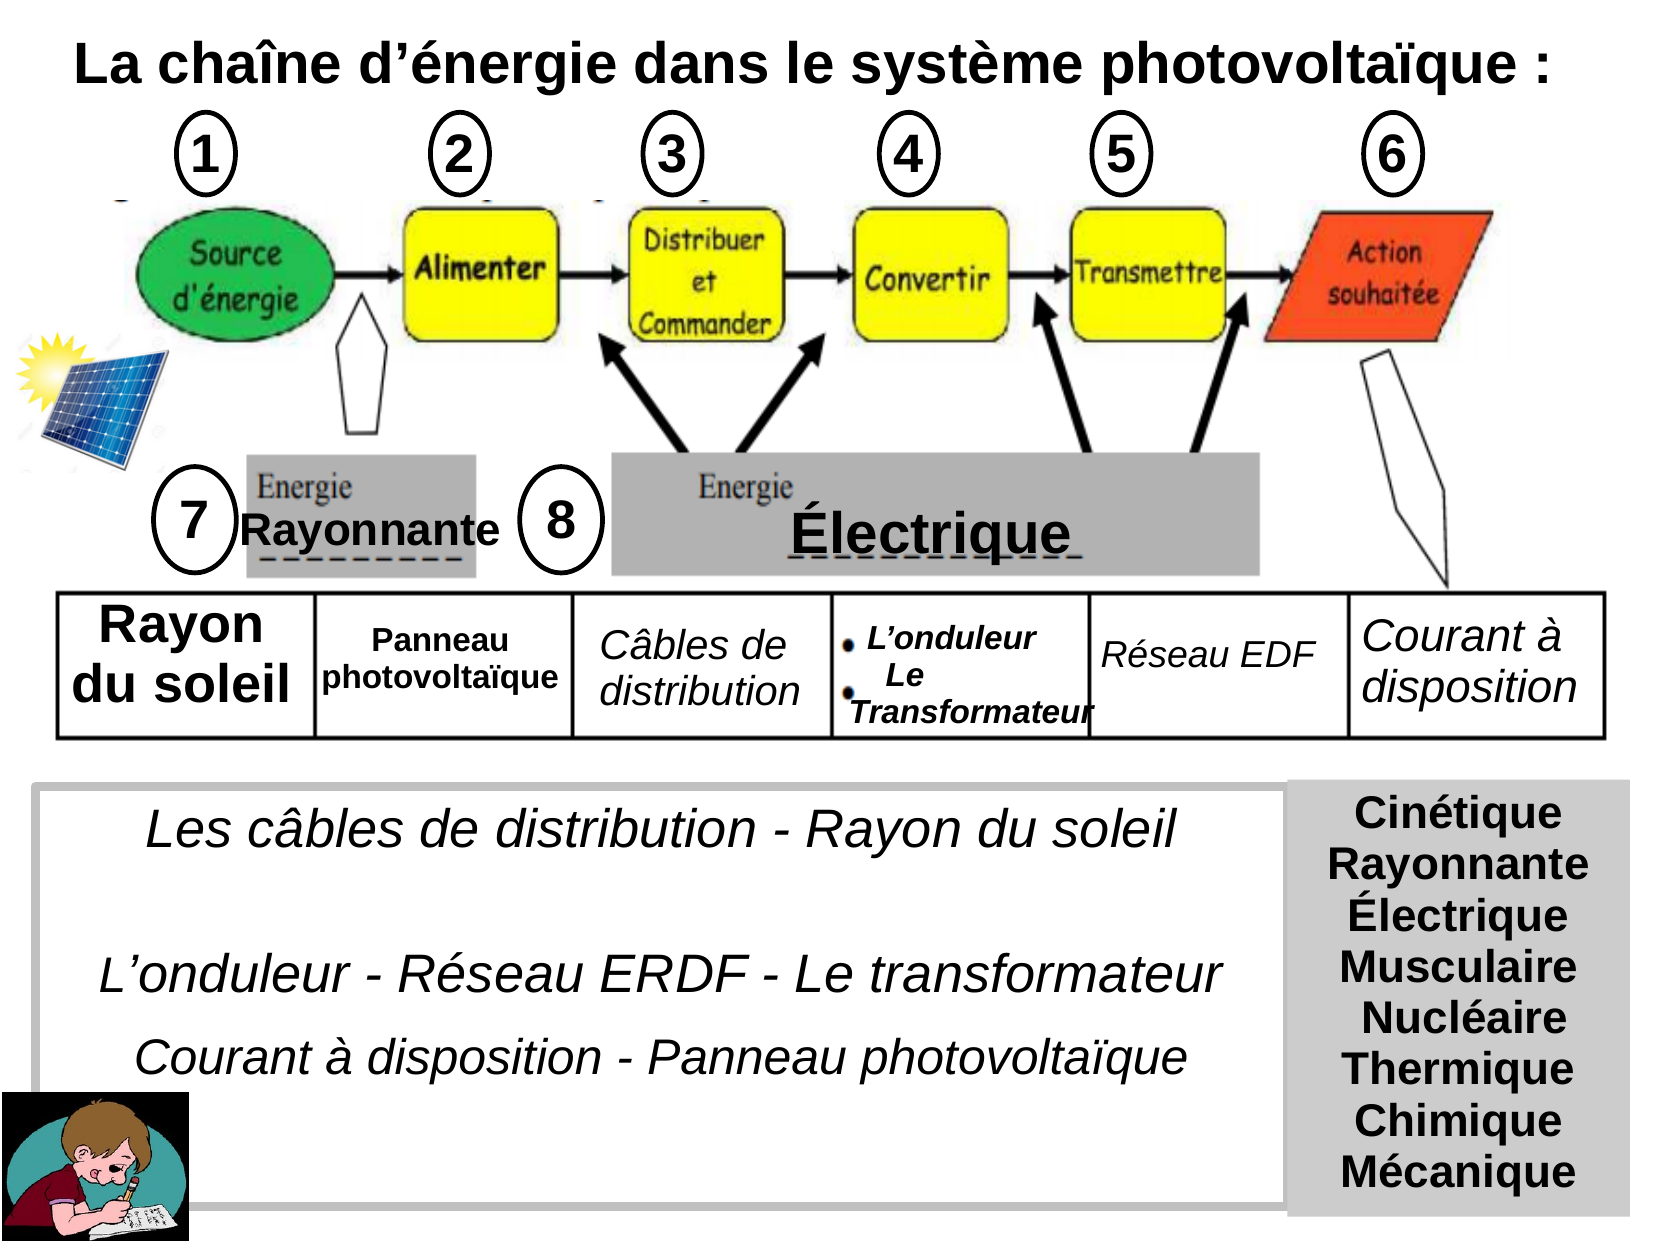

La chaîne d’énergie dans le système photovoltaïque :
1
2
3
4
5
6
7
8
Électrique
Rayonnante
Rayon du soleil
Courant à disposition
 L’onduleur
 Le
Transformateur
Panneau photovoltaïque
Câbles de
distribution
Réseau EDF
Cinétique
Rayonnante
Électrique
Musculaire
 Nucléaire
Thermique
Chimique
Mécanique
Les câbles de distribution - Rayon du soleil
L’onduleur - Réseau ERDF - Le transformateur
Courant à disposition - Panneau photovoltaïque